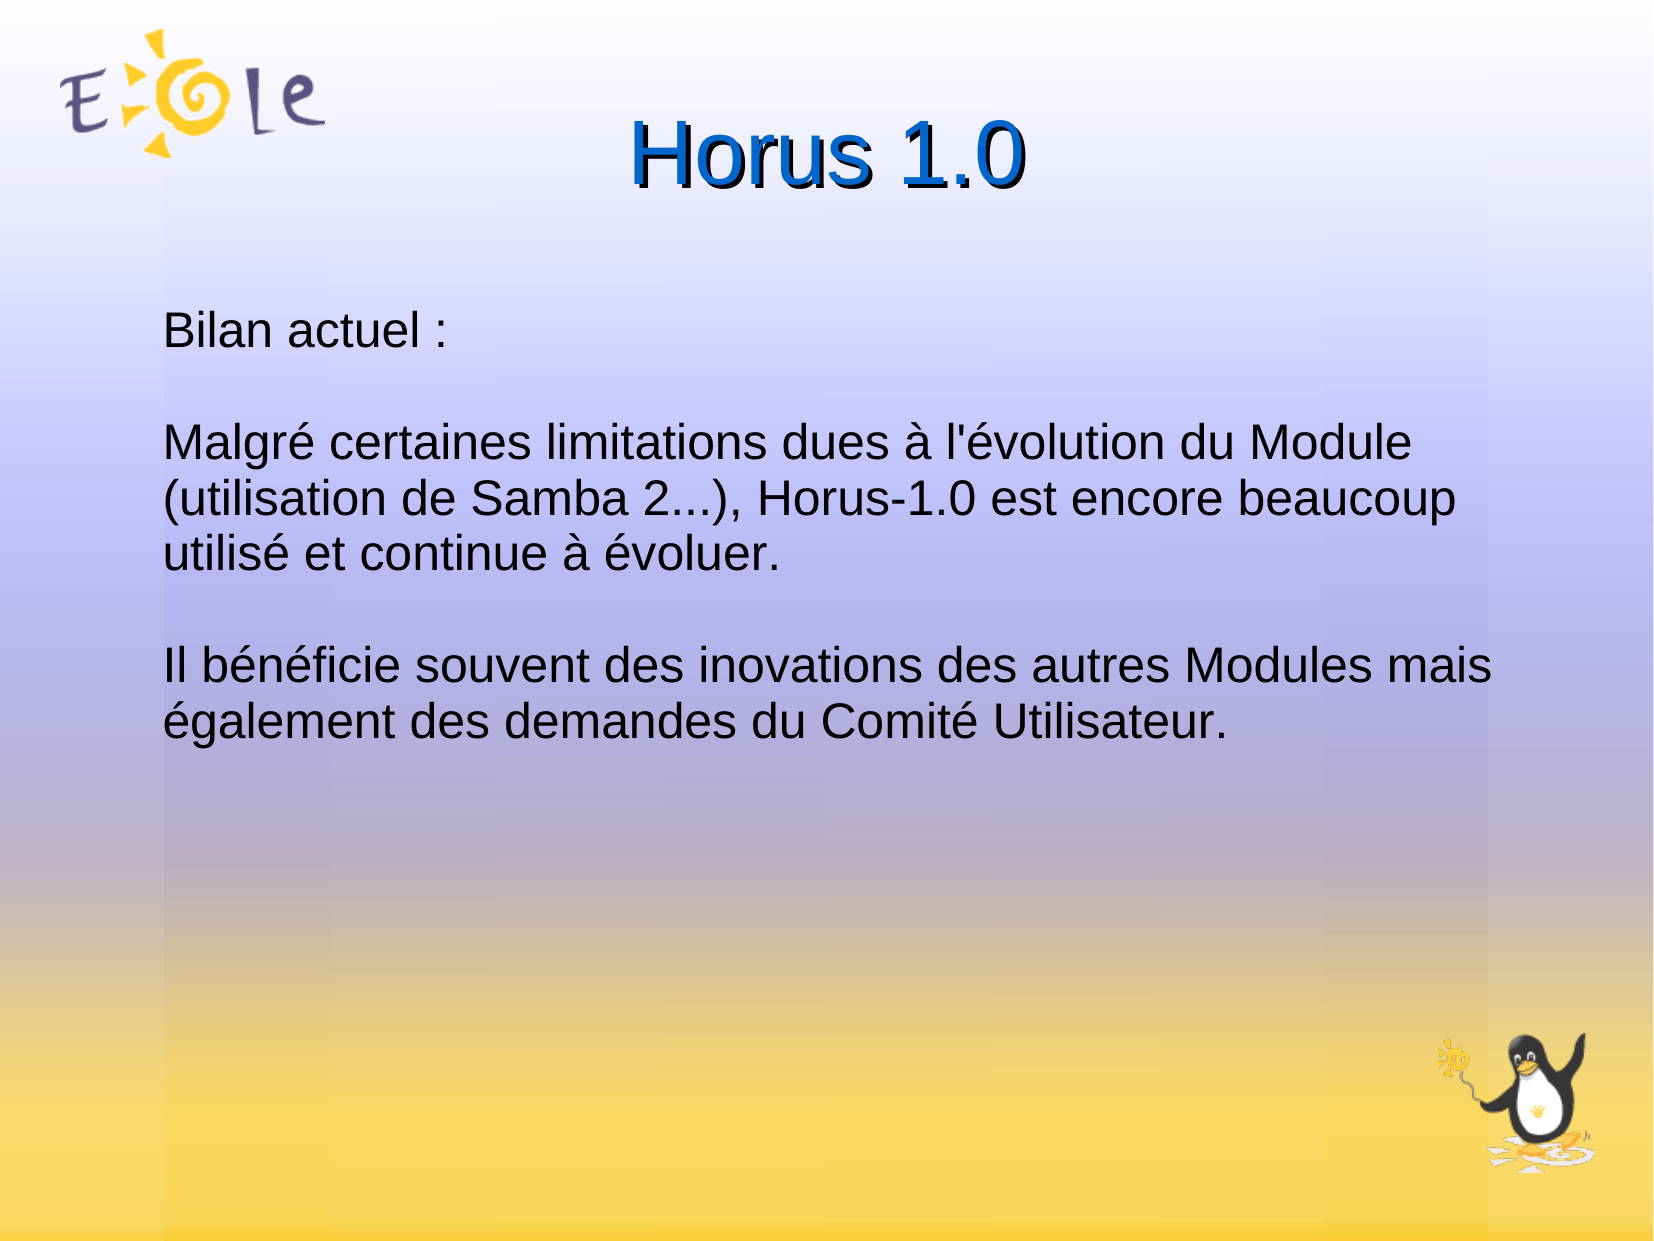

# Horus 1.0
Bilan actuel :
Malgré certaines limitations dues à l'évolution du Module (utilisation de Samba 2...), Horus-1.0 est encore beaucoup utilisé et continue à évoluer.
Il bénéficie souvent des inovations des autres Modules mais également des demandes du Comité Utilisateur.